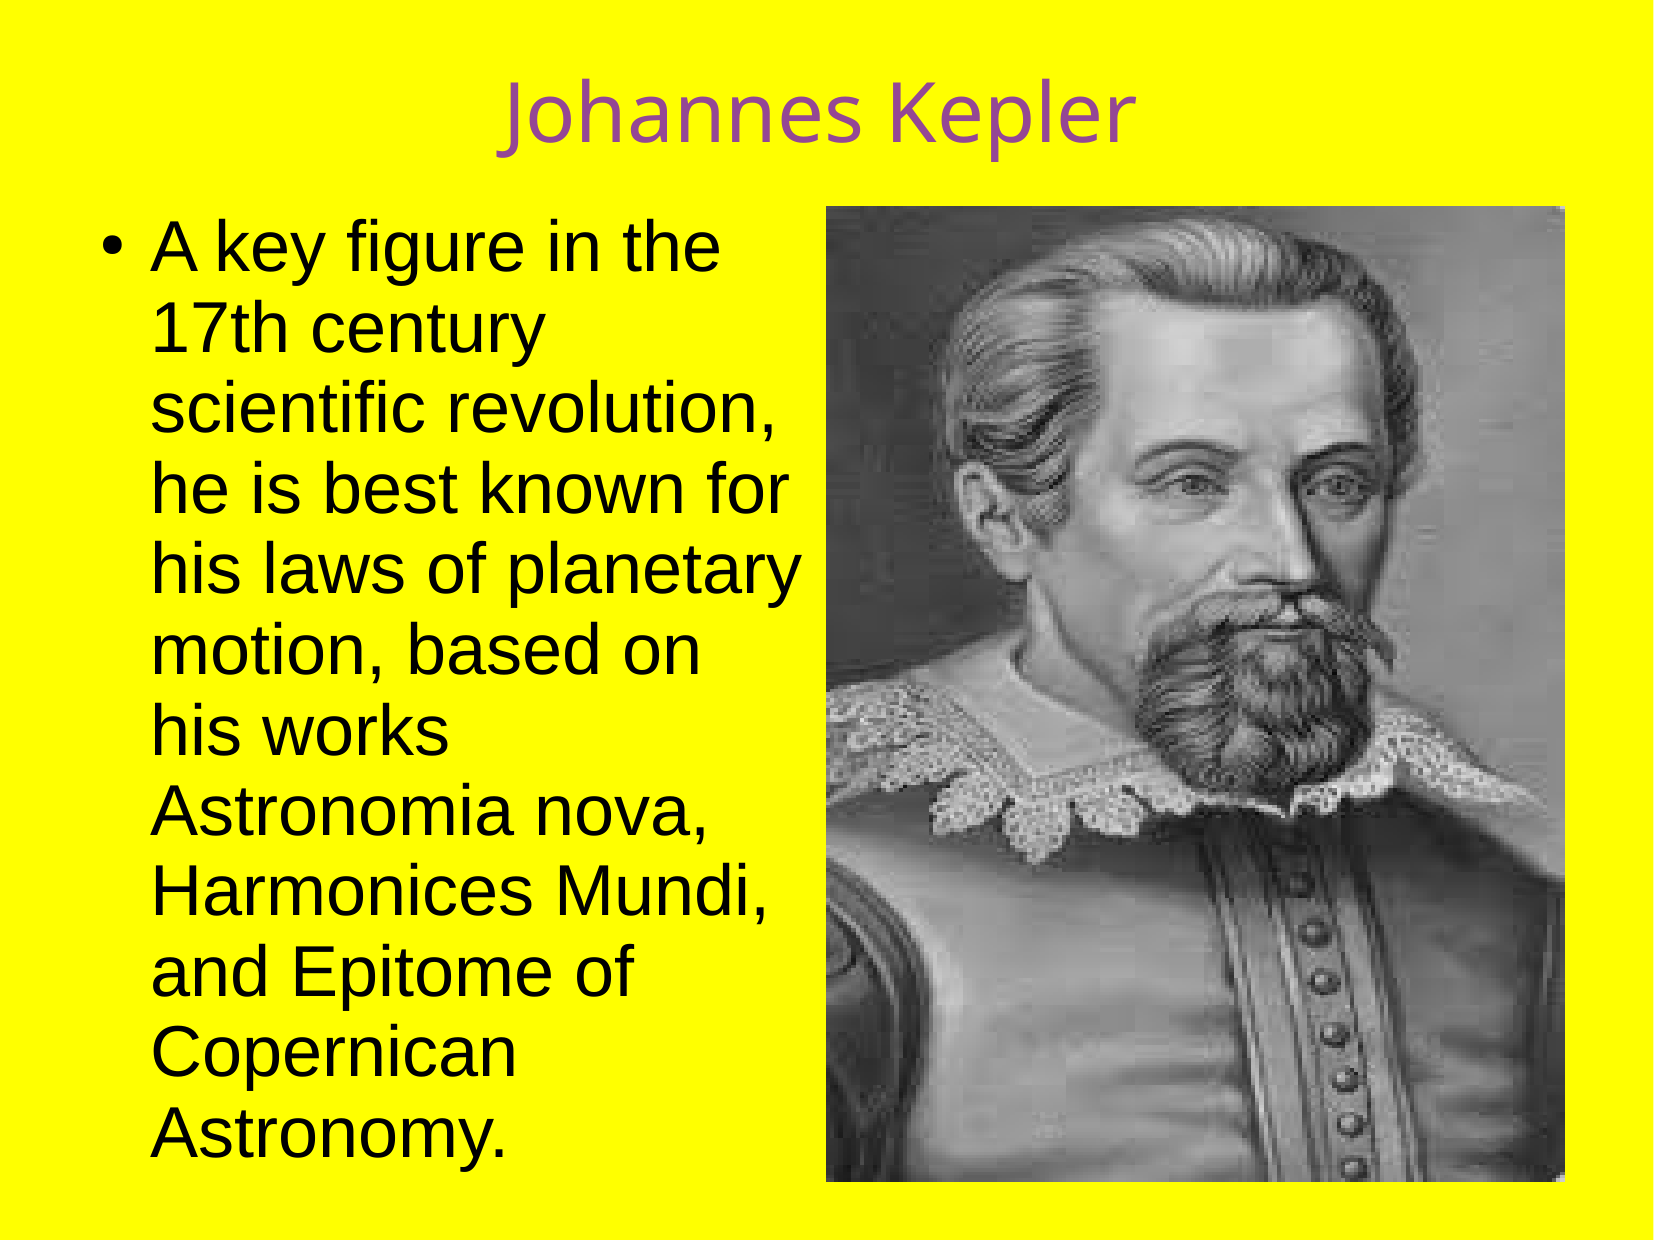

# Johannes Kepler
A key figure in the 17th century scientific revolution, he is best known for his laws of planetary motion, based on his works Astronomia nova, Harmonices Mundi, and Epitome of Copernican Astronomy.